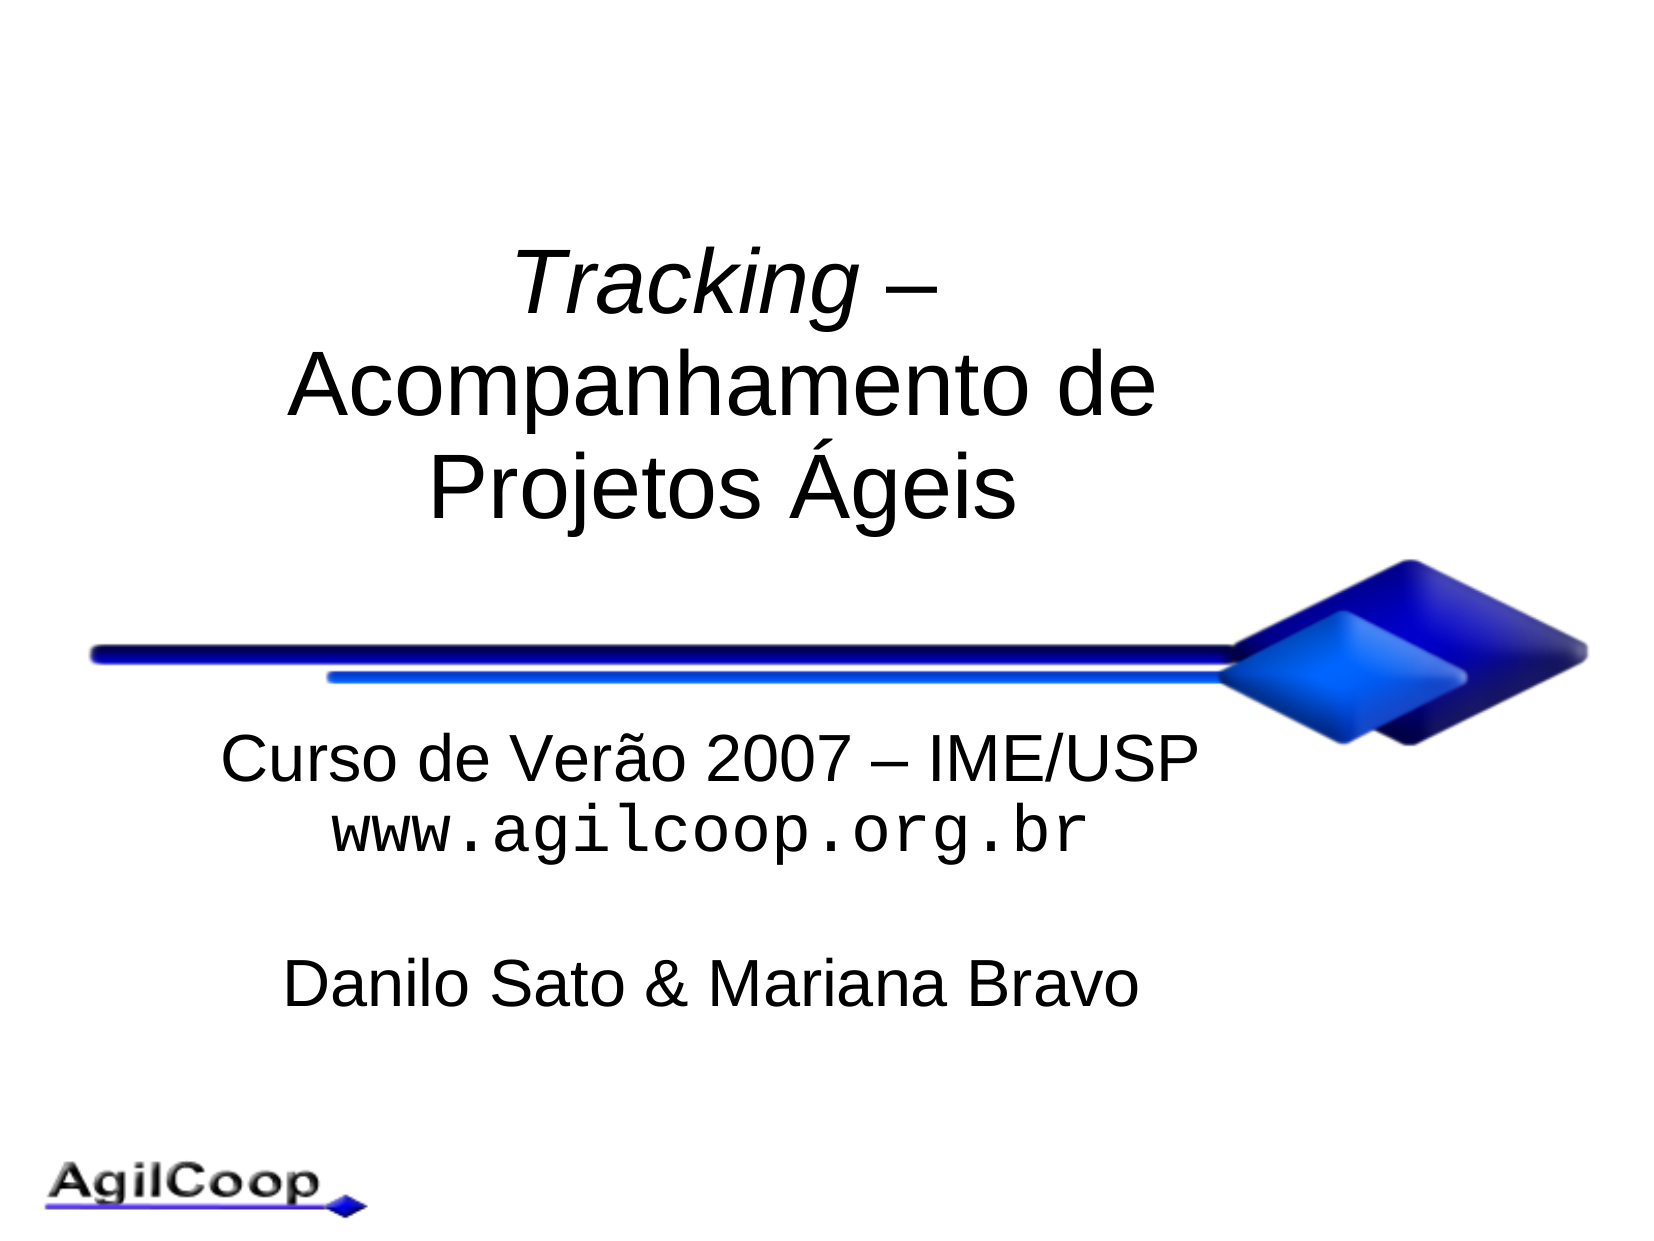

# Tracking – Acompanhamento de Projetos Ágeis
Curso de Verão 2007 – IME/USP
www.agilcoop.org.br
Danilo Sato & Mariana Bravo